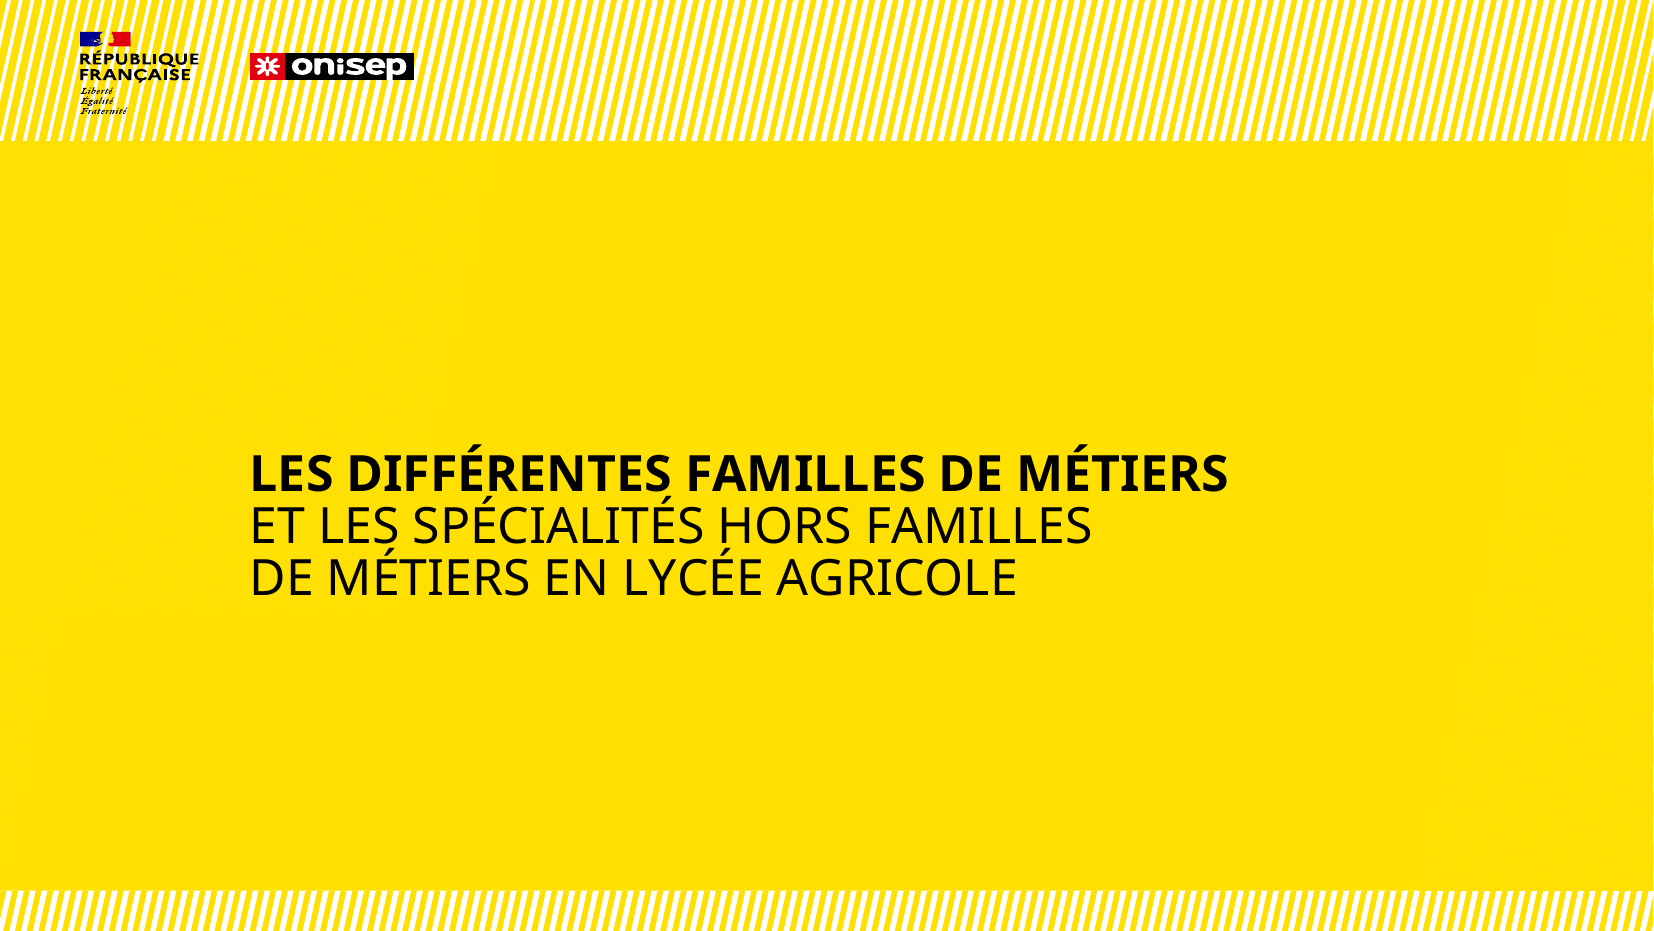

LES DIFFÉRENTES FAMILLES DE MÉTIERS
ET LES SPÉCIALITÉS HORS FAMILLES
DE MÉTIERS EN LYCÉE AGRICOLE